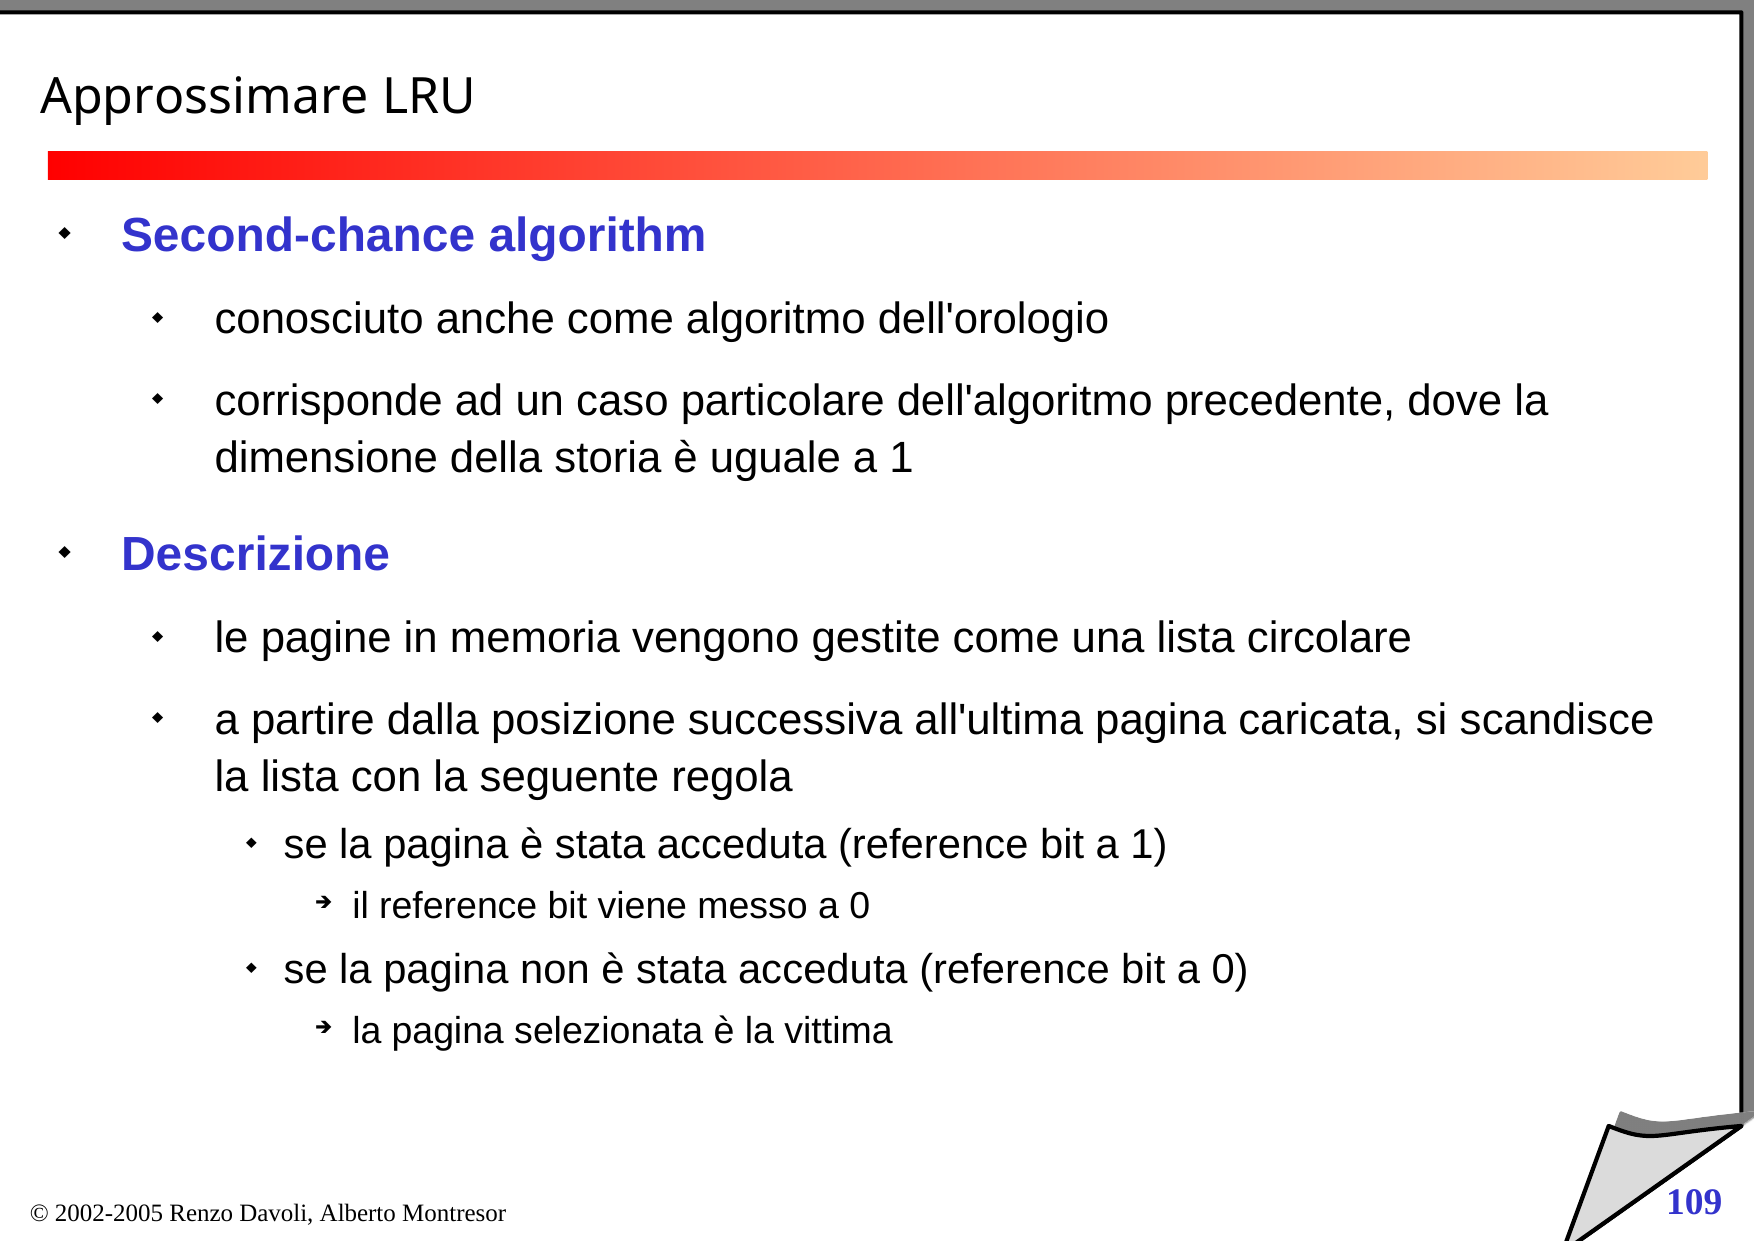

# Approssimare LRU
Second-chance algorithm
conosciuto anche come algoritmo dell'orologio
corrisponde ad un caso particolare dell'algoritmo precedente, dove la dimensione della storia è uguale a 1
Descrizione
le pagine in memoria vengono gestite come una lista circolare
a partire dalla posizione successiva all'ultima pagina caricata, si scandisce la lista con la seguente regola
se la pagina è stata acceduta (reference bit a 1)
il reference bit viene messo a 0
se la pagina non è stata acceduta (reference bit a 0)
la pagina selezionata è la vittima